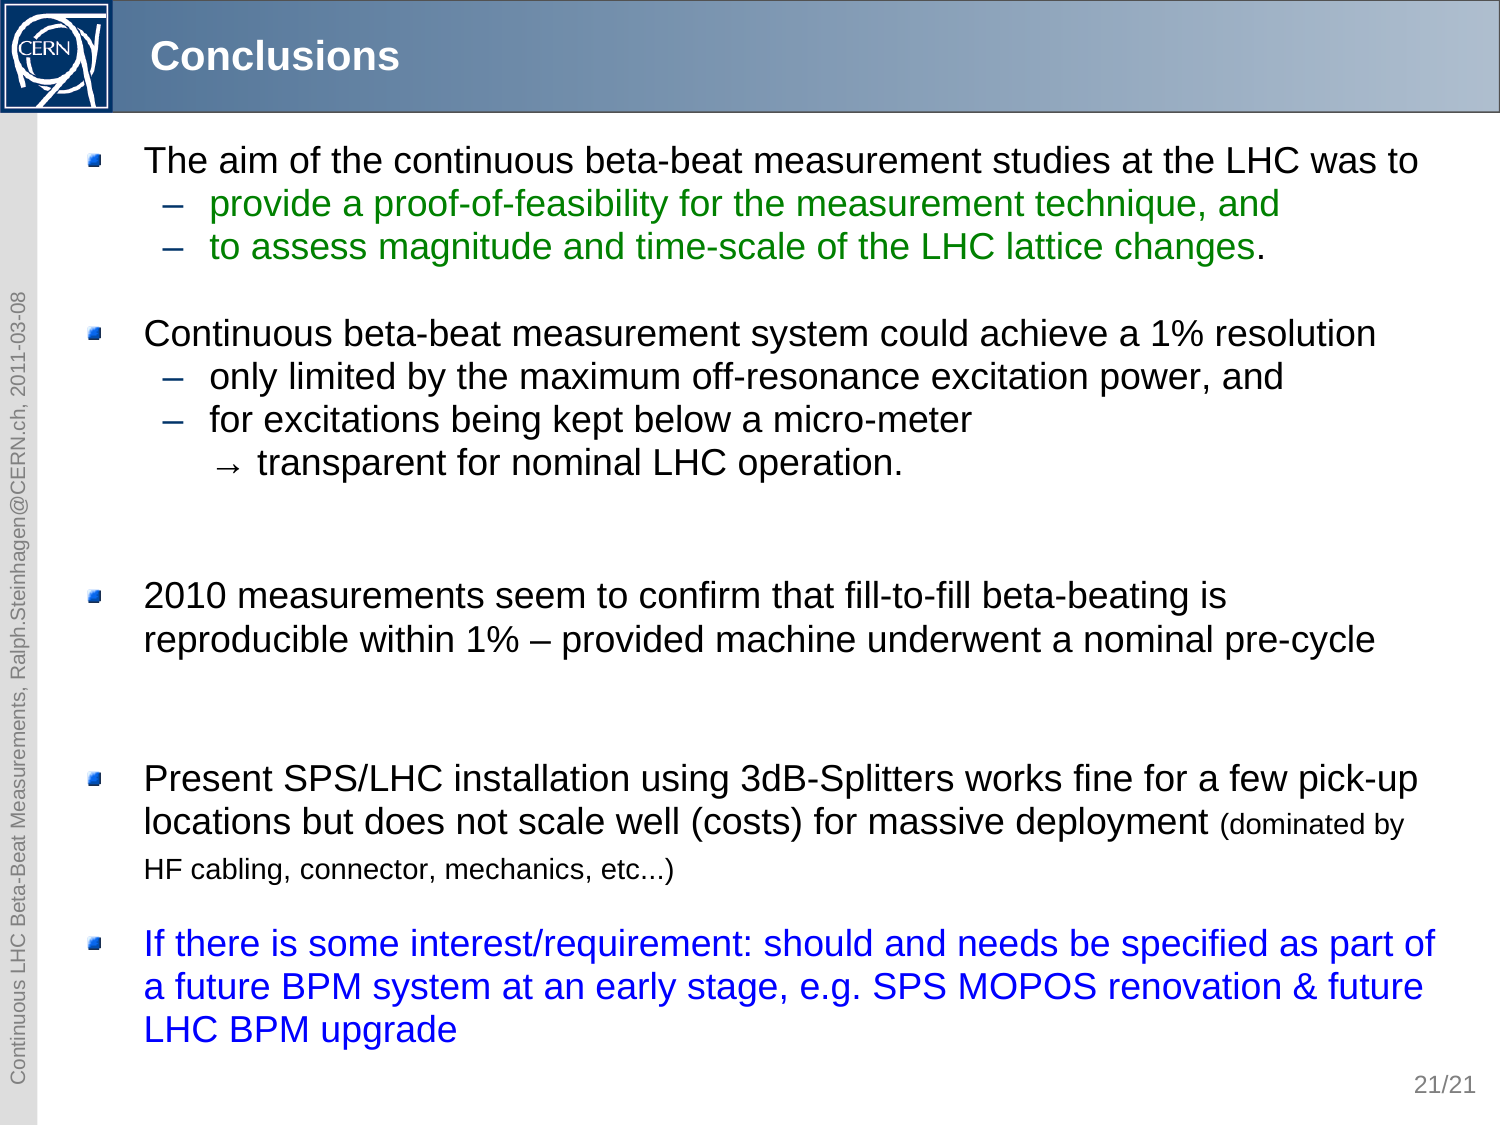

# Conclusions
The aim of the continuous beta-beat measurement studies at the LHC was to
provide a proof-of-feasibility for the measurement technique, and
to assess magnitude and time-scale of the LHC lattice changes.
Continuous beta-beat measurement system could achieve a 1% resolution
only limited by the maximum off-resonance excitation power, and
for excitations being kept below a micro-meter 				→ transparent for nominal LHC operation.
2010 measurements seem to confirm that fill-to-fill beta-beating is reproducible within 1% – provided machine underwent a nominal pre-cycle
Present SPS/LHC installation using 3dB-Splitters works fine for a few pick-up locations but does not scale well (costs) for massive deployment (dominated by HF cabling, connector, mechanics, etc...)
If there is some interest/requirement: should and needs be specified as part of a future BPM system at an early stage, e.g. SPS MOPOS renovation & future LHC BPM upgrade